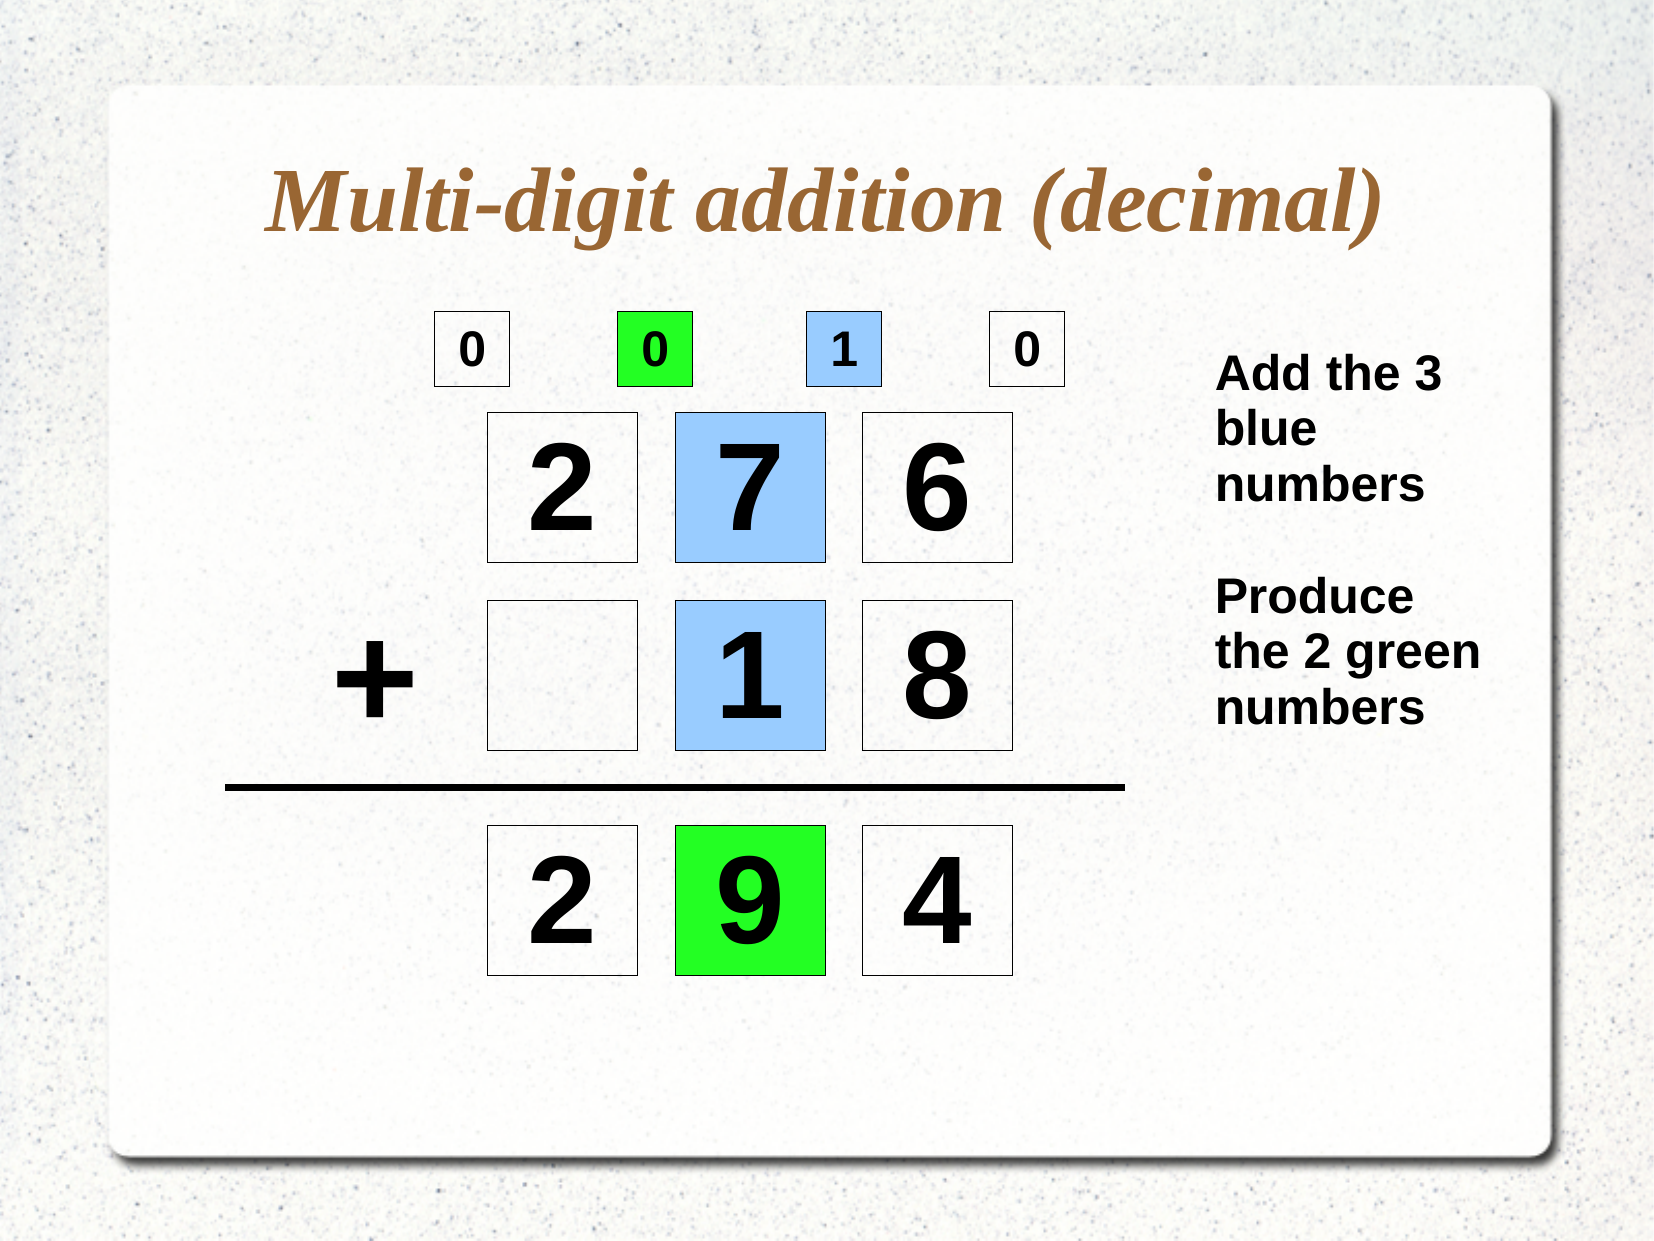

# Multi-digit addition (decimal)
0
0
1
0
2
7
6
+
1
8
2
9
4
Add the 3 blue numbers
Produce the 2 green numbers